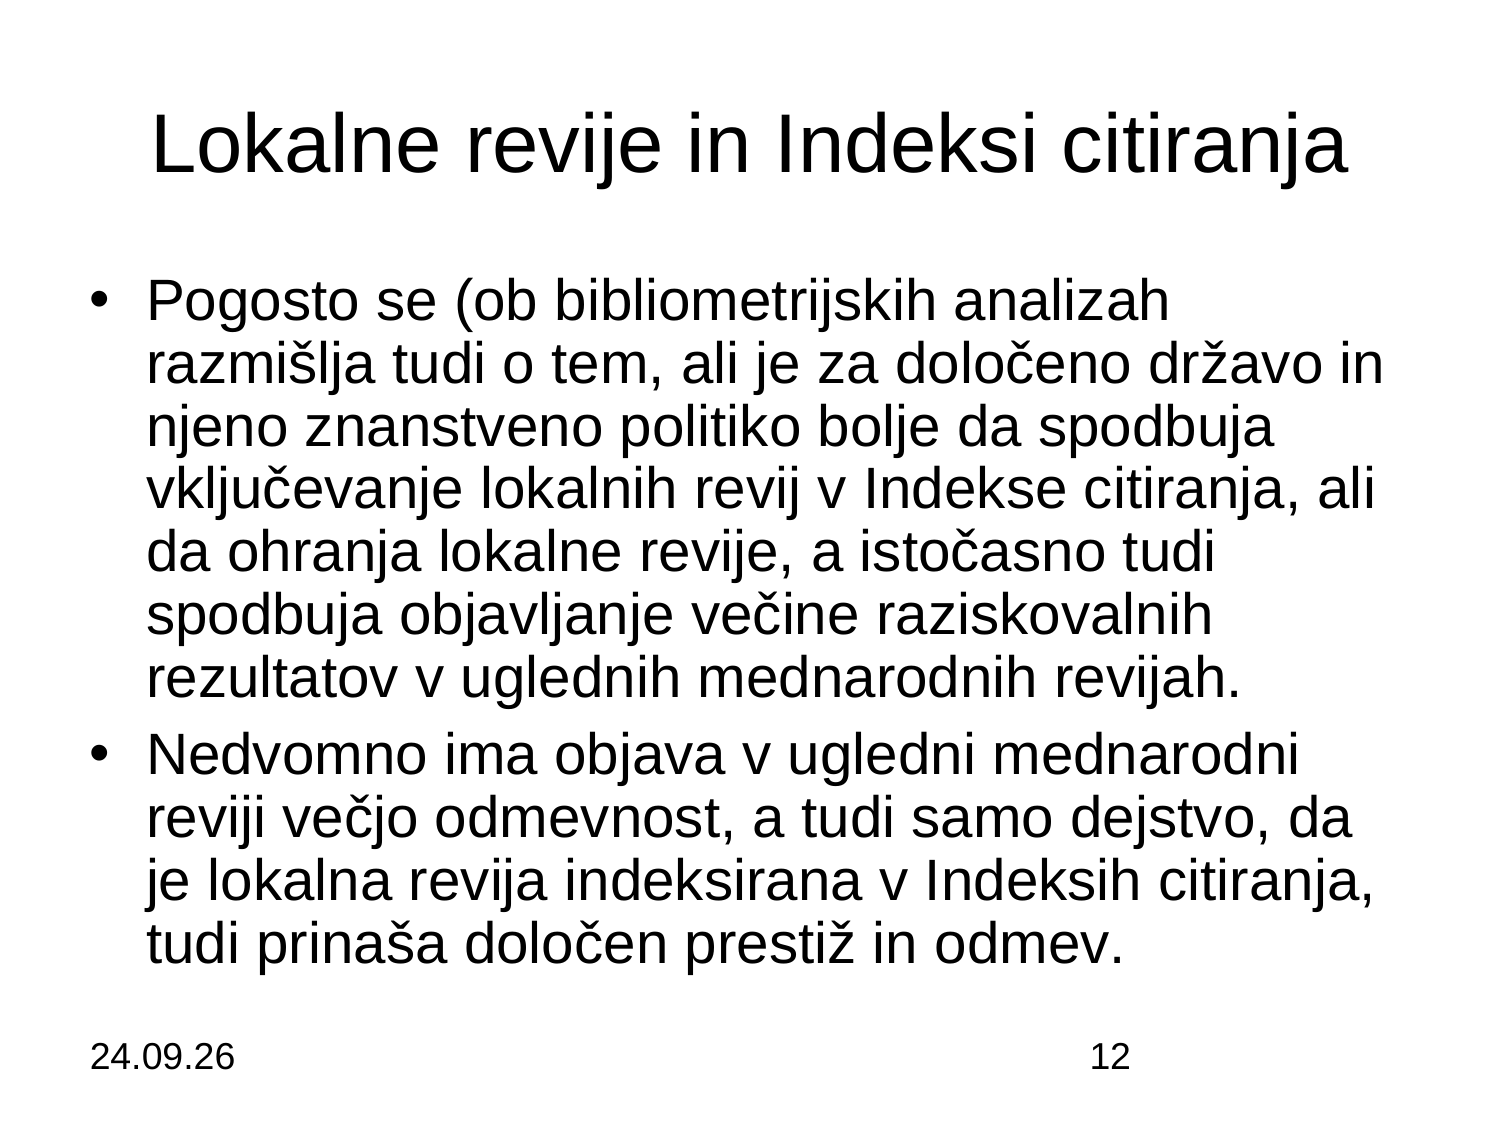

# Lokalne revije in Indeksi citiranja
Pogosto se (ob bibliometrijskih analizah razmišlja tudi o tem, ali je za določeno državo in njeno znanstveno politiko bolje da spodbuja vključevanje lokalnih revij v Indekse citiranja, ali da ohranja lokalne revije, a istočasno tudi spodbuja objavljanje večine raziskovalnih rezultatov v uglednih mednarodnih revijah.
Nedvomno ima objava v ugledni mednarodni reviji večjo odmevnost, a tudi samo dejstvo, da je lokalna revija indeksirana v Indeksih citiranja, tudi prinaša določen prestiž in odmev.
12